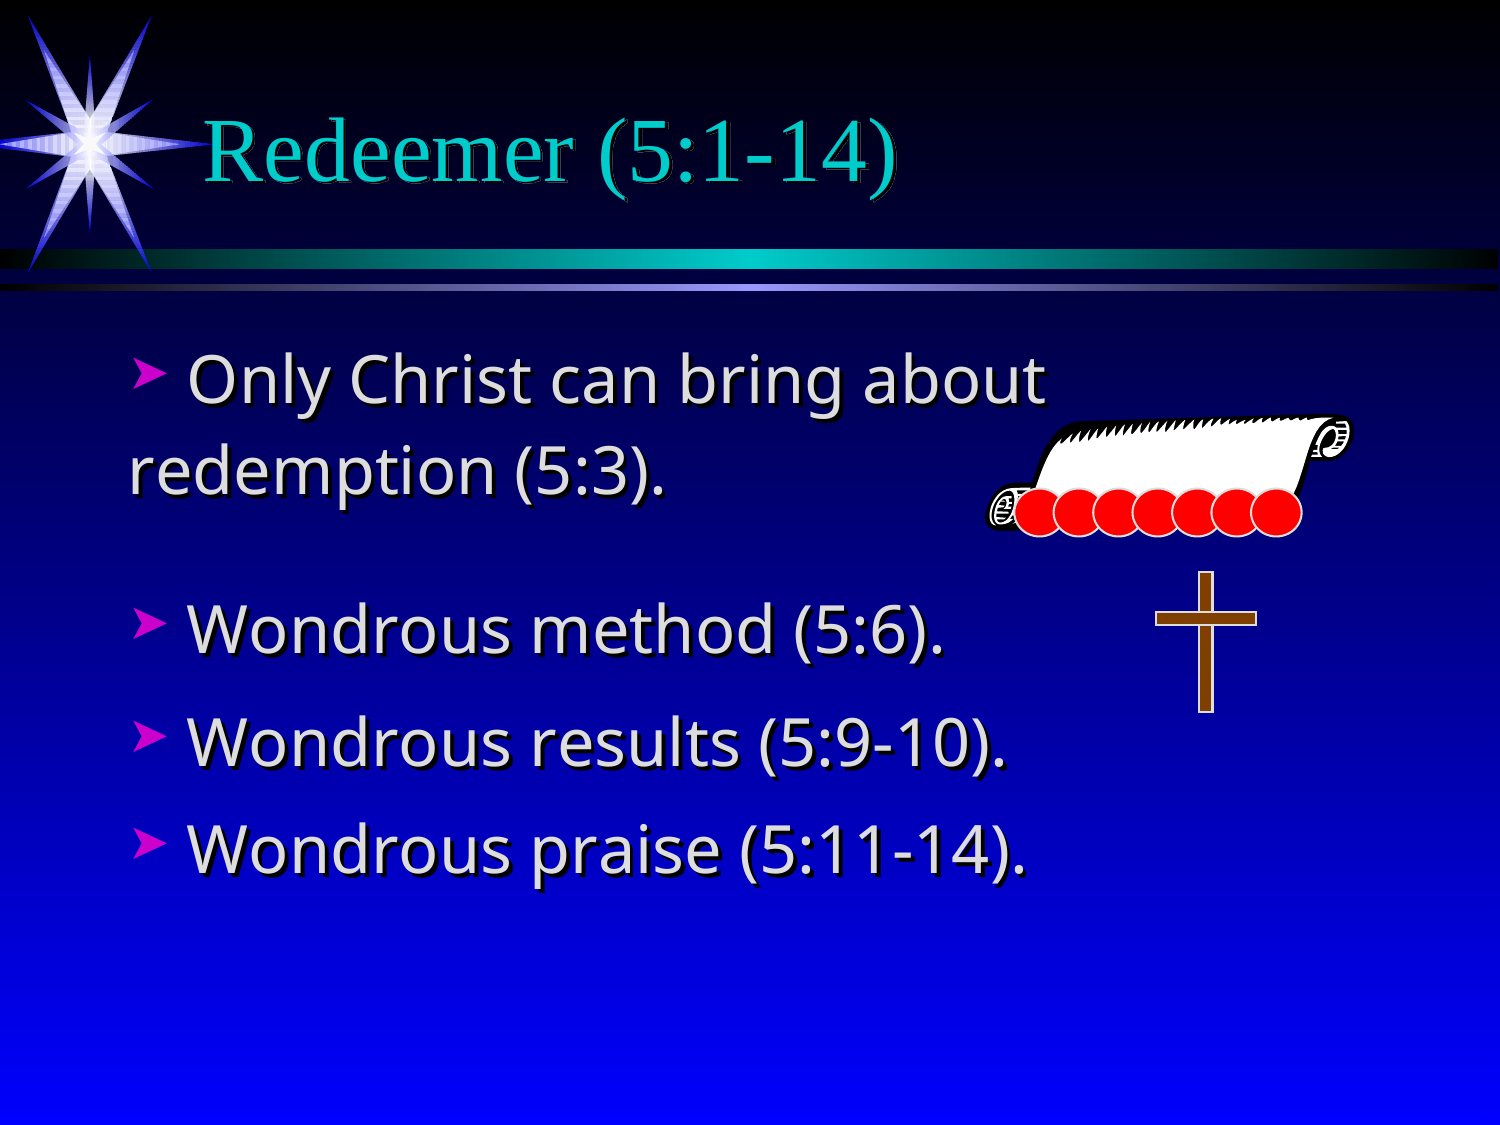

# Redeemer (5:1-14)
 Only Christ can bring about redemption (5:3).
 Wondrous method (5:6).
 Wondrous results (5:9-10).
 Wondrous praise (5:11-14).